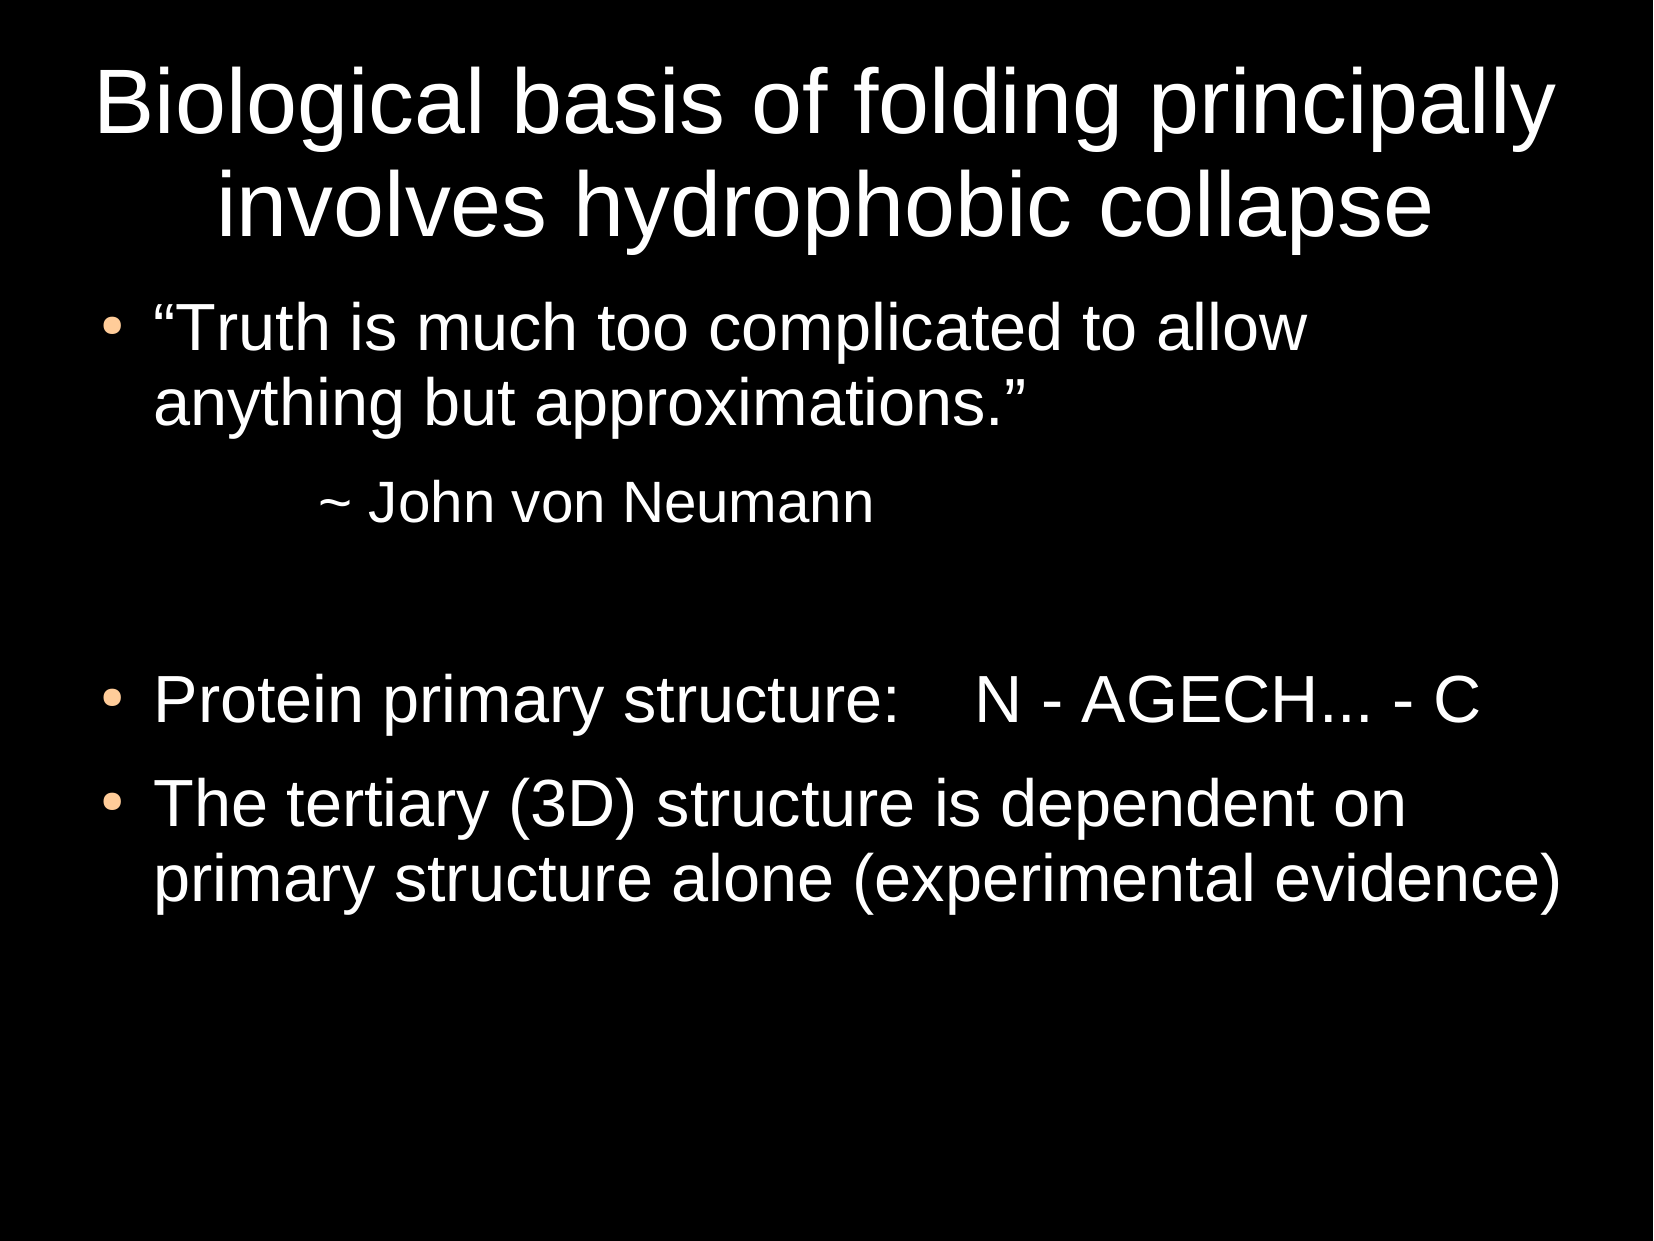

# Biological basis of folding principally involves hydrophobic collapse
“Truth is much too complicated to allow anything but approximations.”
~ John von Neumann
Protein primary structure: N - AGECH... - C
The tertiary (3D) structure is dependent on primary structure alone (experimental evidence)